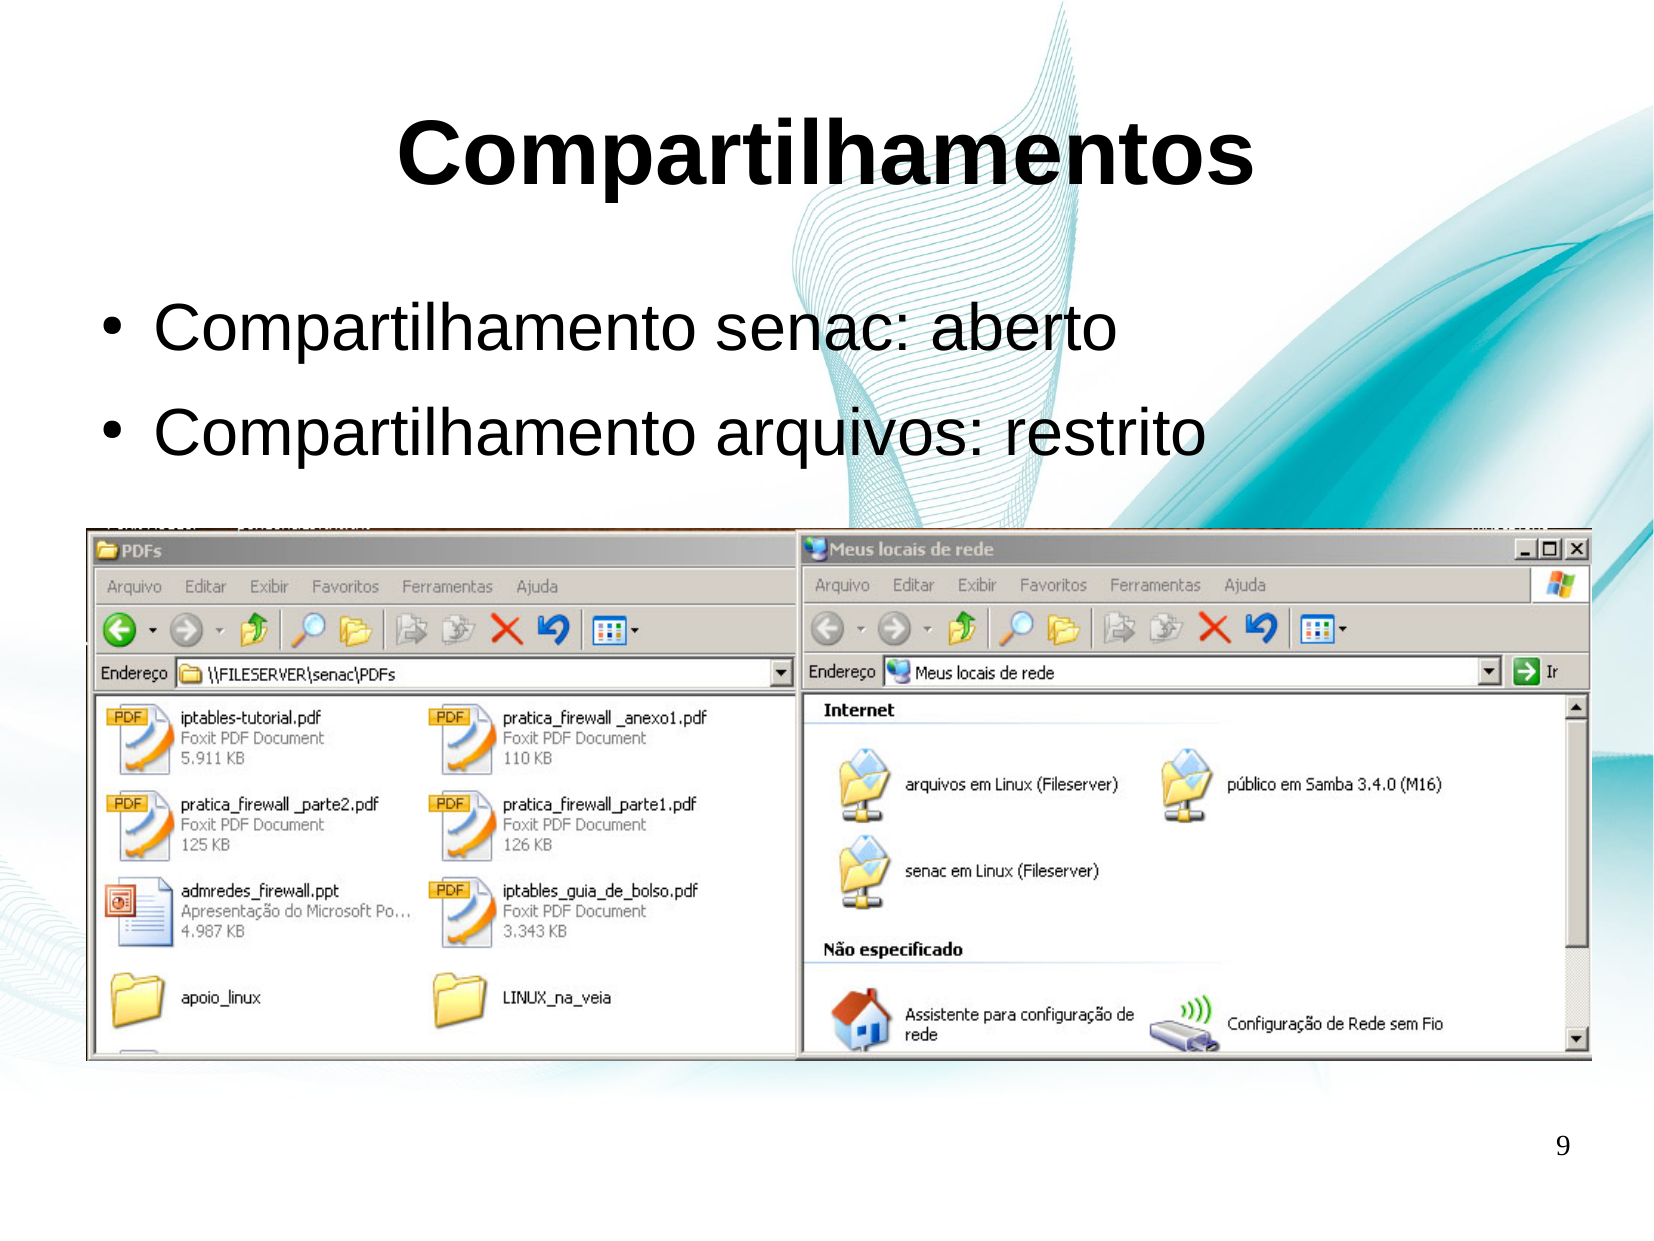

# Compartilhamentos
Compartilhamento senac: aberto
Compartilhamento arquivos: restrito
9